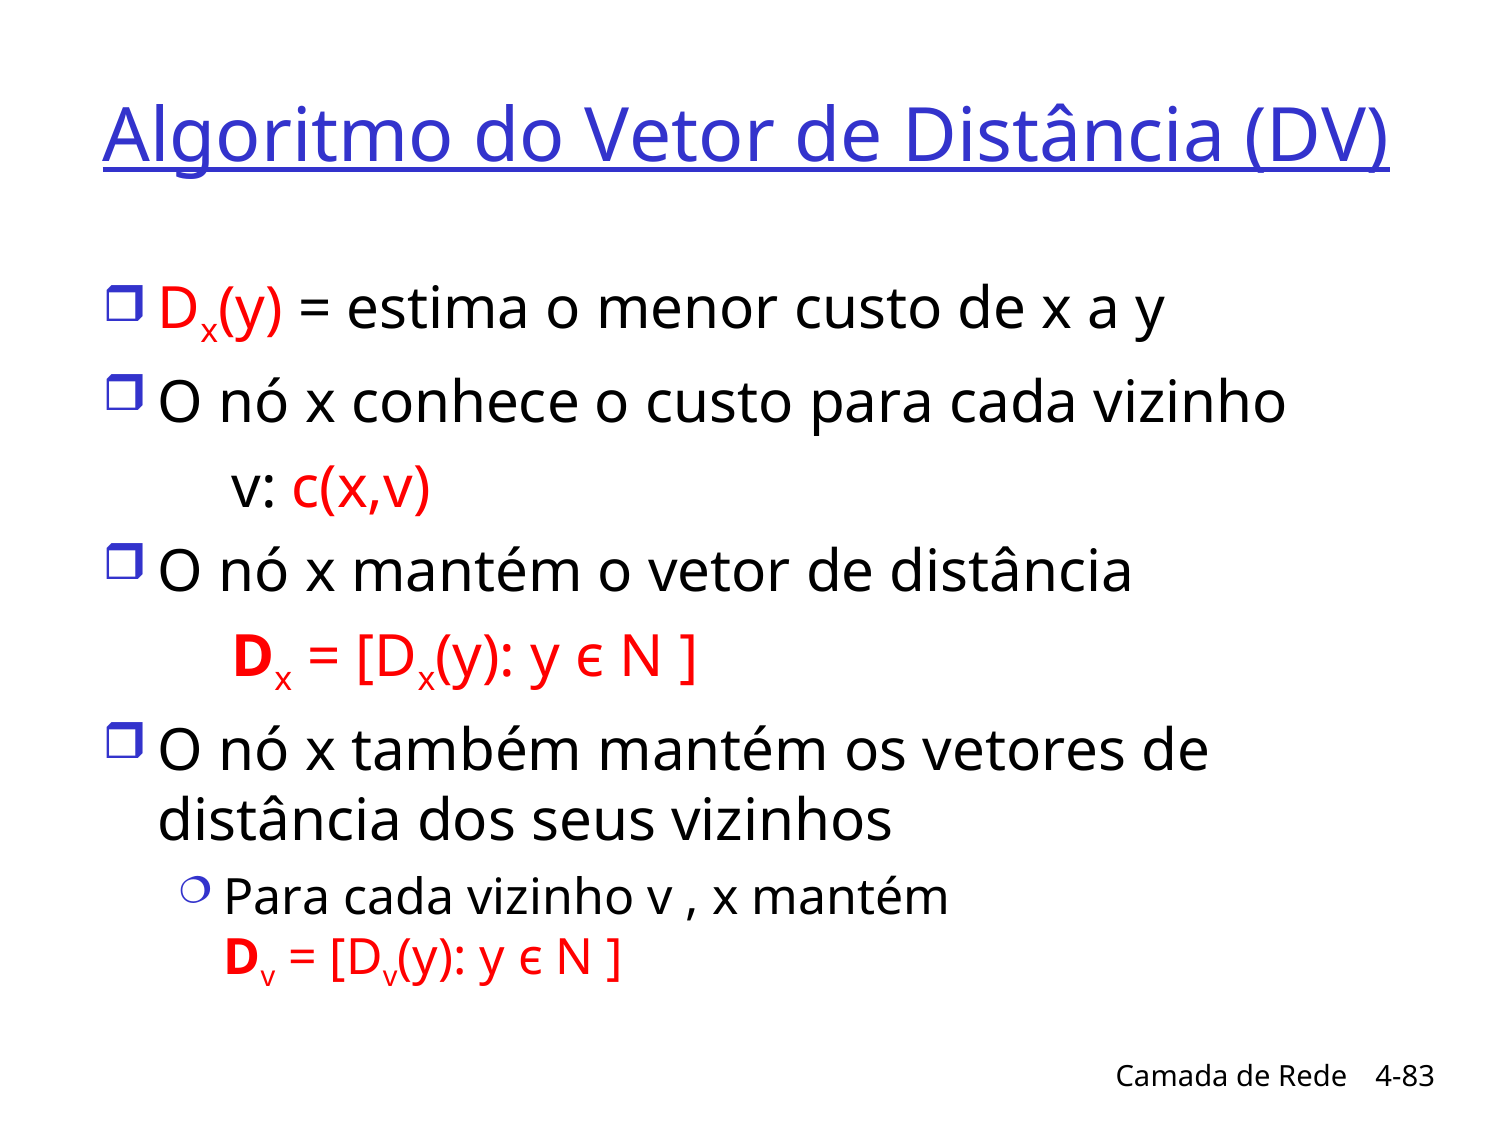

Algoritmo do Vetor de Distância (DV)
Dx(y) = estima o menor custo de x a y
O nó x conhece o custo para cada vizinho
		v: c(x,v)
O nó x mantém o vetor de distância
		Dx = [Dx(y): y є N ]
O nó x também mantém os vetores de distância dos seus vizinhos
Para cada vizinho v , x mantém
Dv = [Dv(y): y є N ]
Camada de Rede